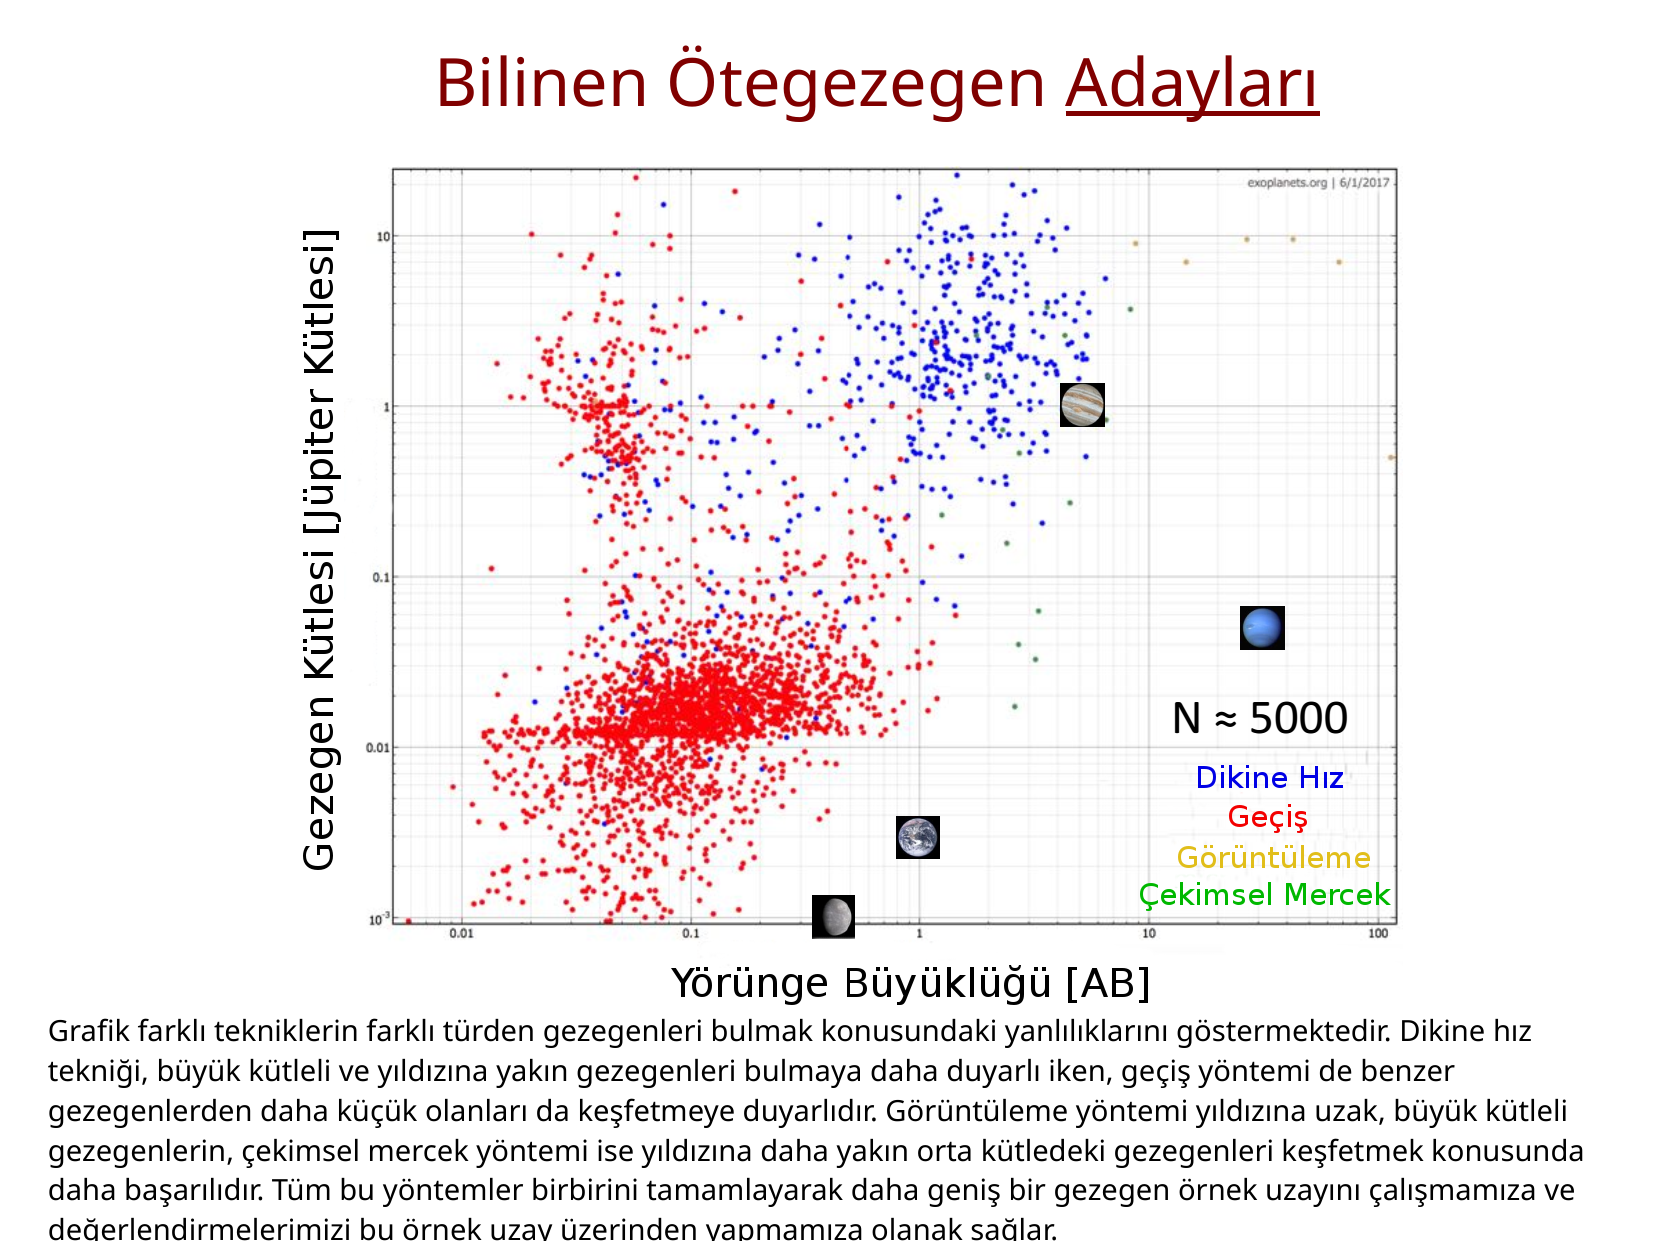

Bilinen Ötegezegen Adayları
Grafik farklı tekniklerin farklı türden gezegenleri bulmak konusundaki yanlılıklarını göstermektedir. Dikine hız tekniği, büyük kütleli ve yıldızına yakın gezegenleri bulmaya daha duyarlı iken, geçiş yöntemi de benzer gezegenlerden daha küçük olanları da keşfetmeye duyarlıdır. Görüntüleme yöntemi yıldızına uzak, büyük kütleli gezegenlerin, çekimsel mercek yöntemi ise yıldızına daha yakın orta kütledeki gezegenleri keşfetmek konusunda daha başarılıdır. Tüm bu yöntemler birbirini tamamlayarak daha geniş bir gezegen örnek uzayını çalışmamıza ve değerlendirmelerimizi bu örnek uzay üzerinden yapmamıza olanak sağlar.